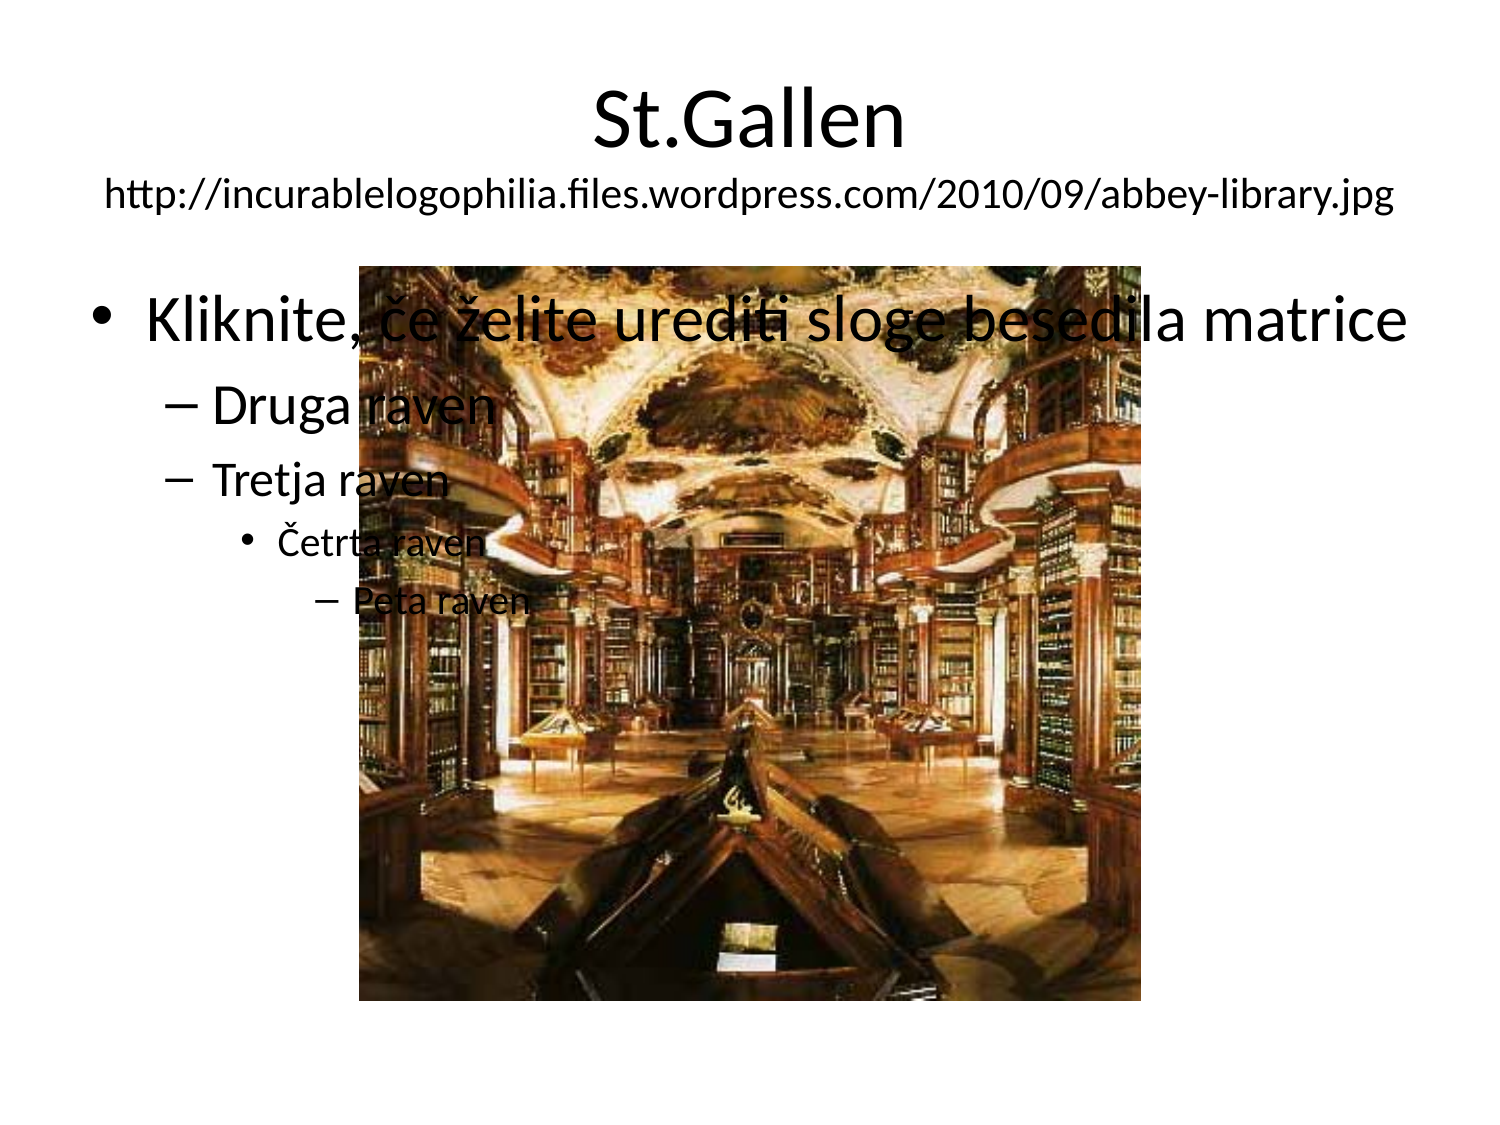

# St.Gallen http://incurablelogophilia.files.wordpress.com/2010/09/abbey-library.jpg
Kliknite, če želite urediti sloge besedila matrice
Druga raven
Tretja raven
Četrta raven
Peta raven